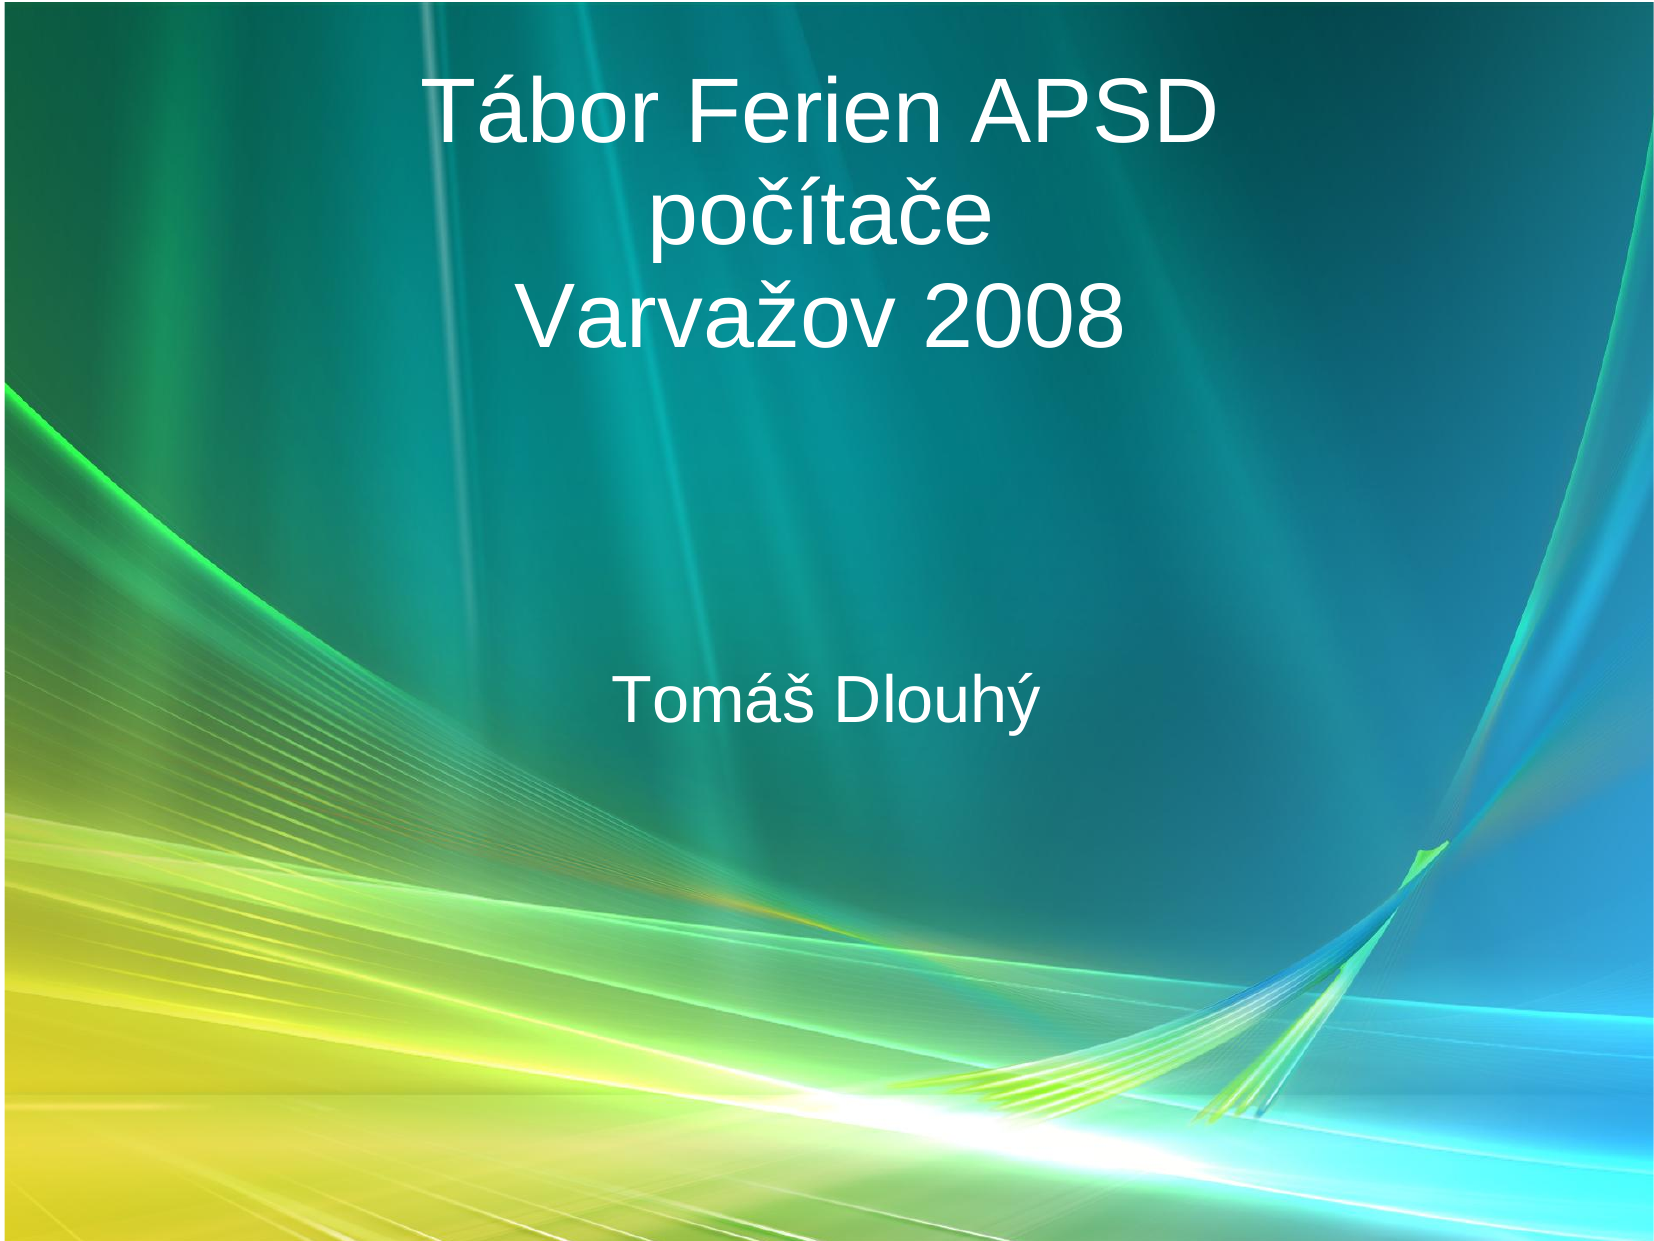

# Tábor Ferien APSD počítače Varvažov 2008
Tomáš Dlouhý